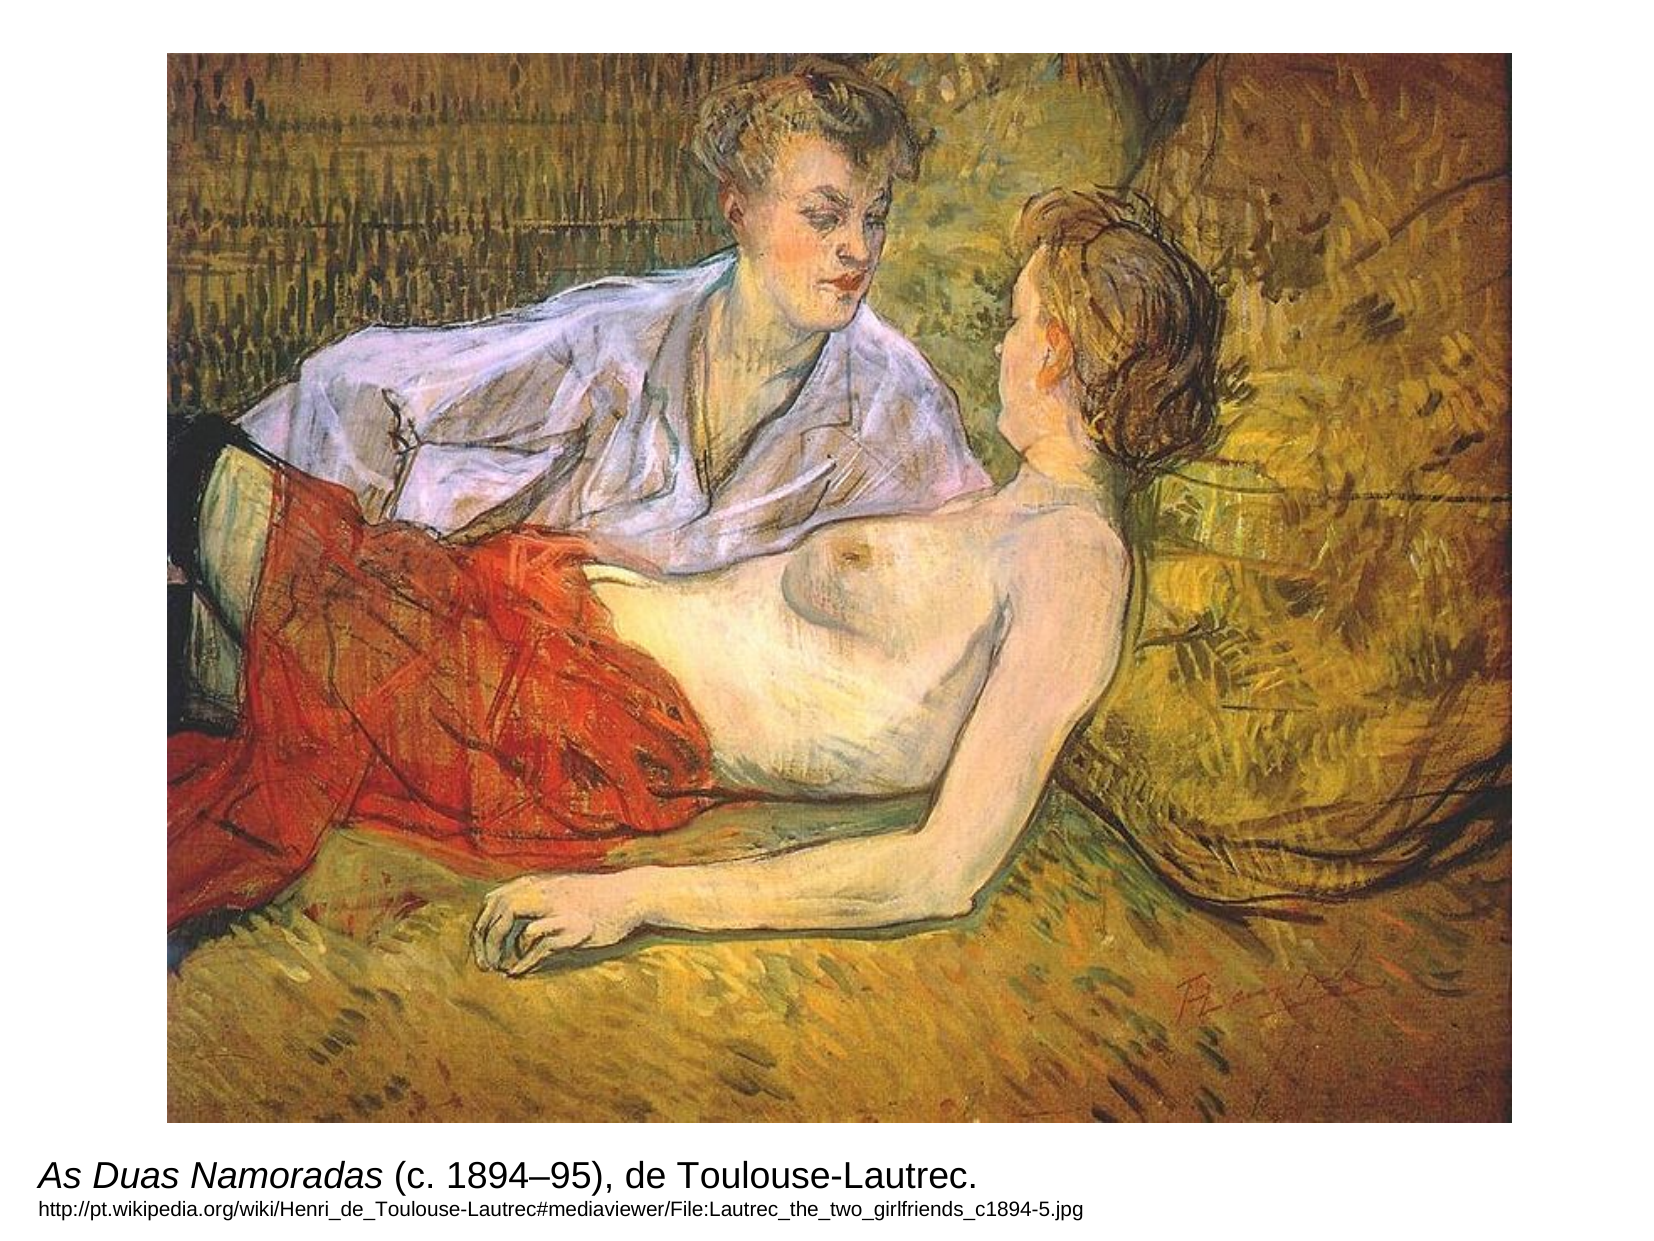

#
As Duas Namoradas (c. 1894–95), de Toulouse-Lautrec.
http://pt.wikipedia.org/wiki/Henri_de_Toulouse-Lautrec#mediaviewer/File:Lautrec_the_two_girlfriends_c1894-5.jpg